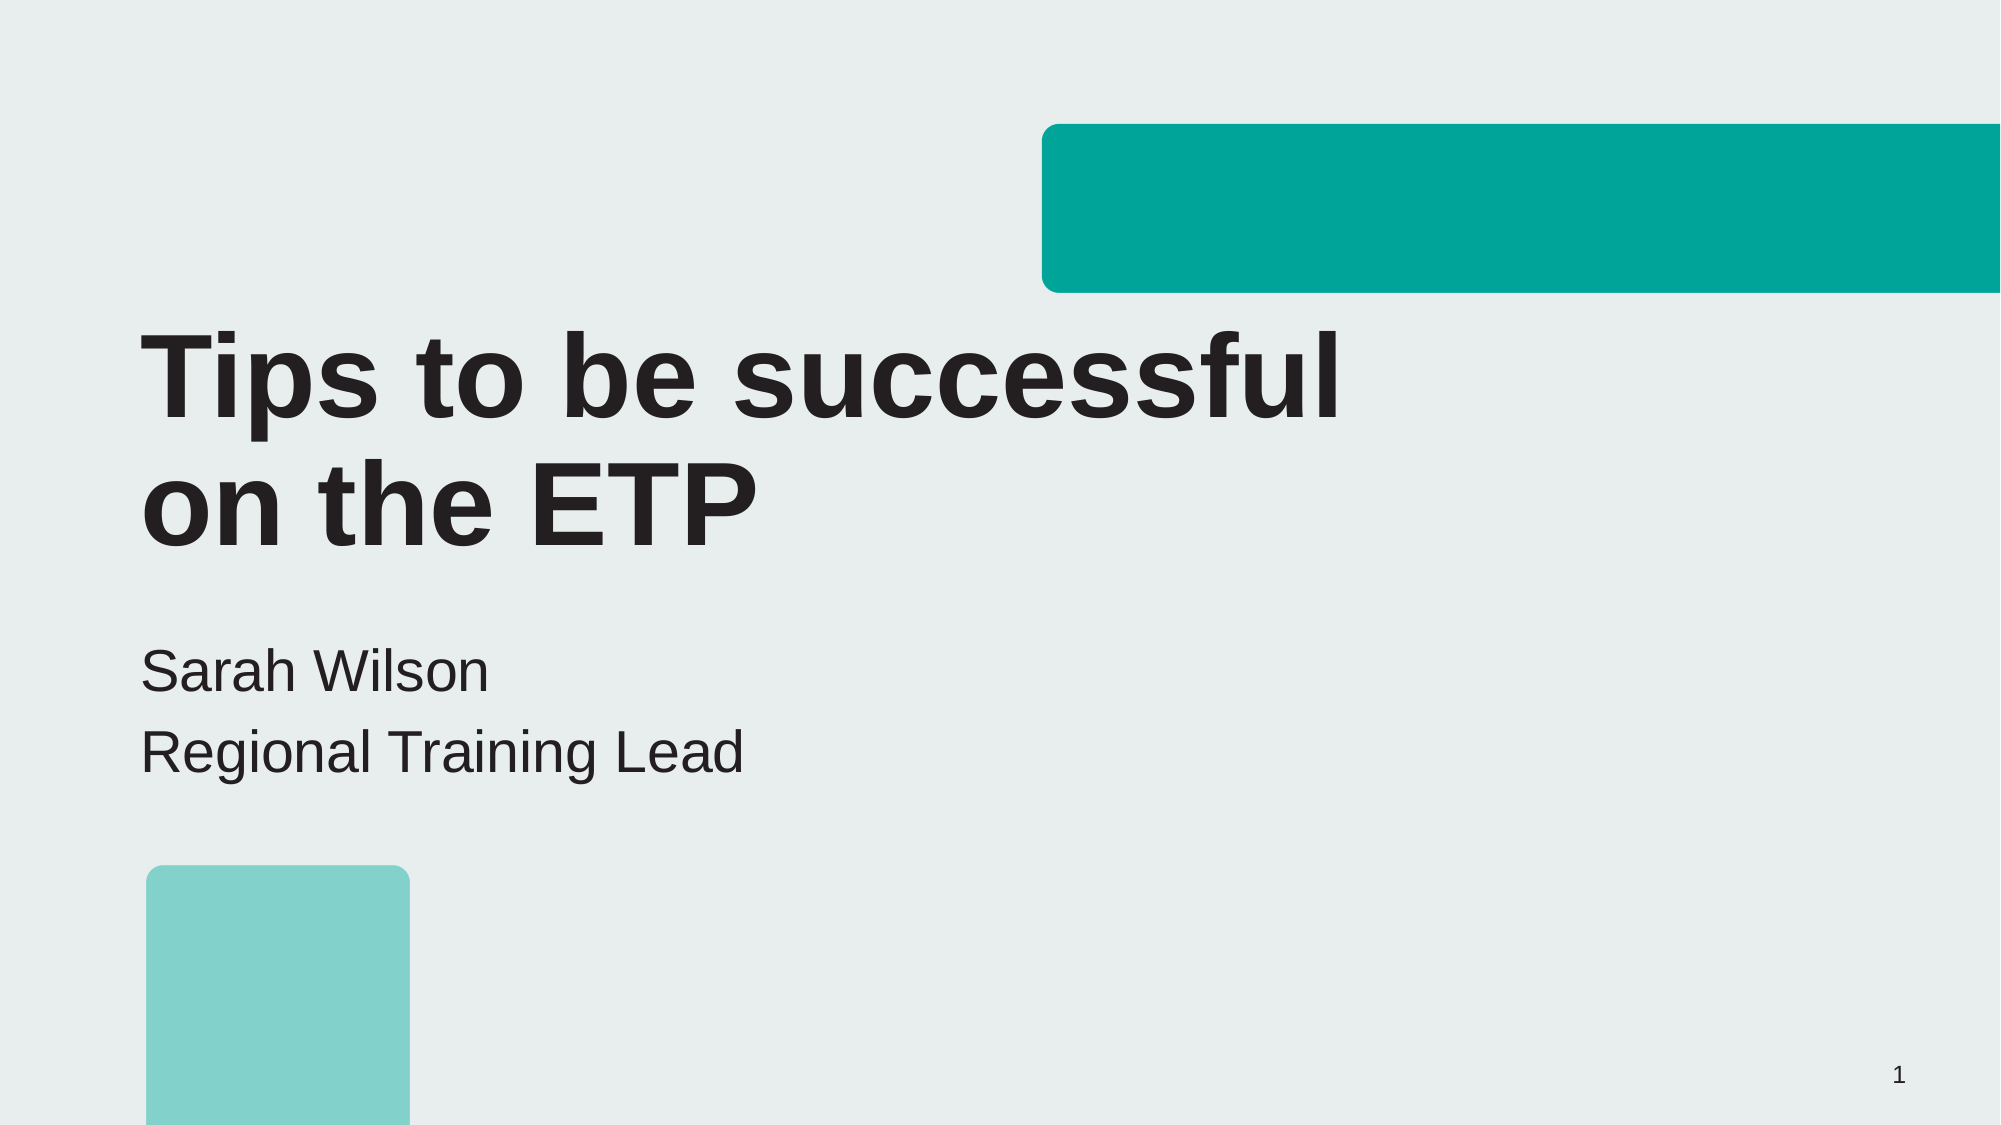

Tips to be successful on the ETP
# Sarah Wilson
Regional Training Lead